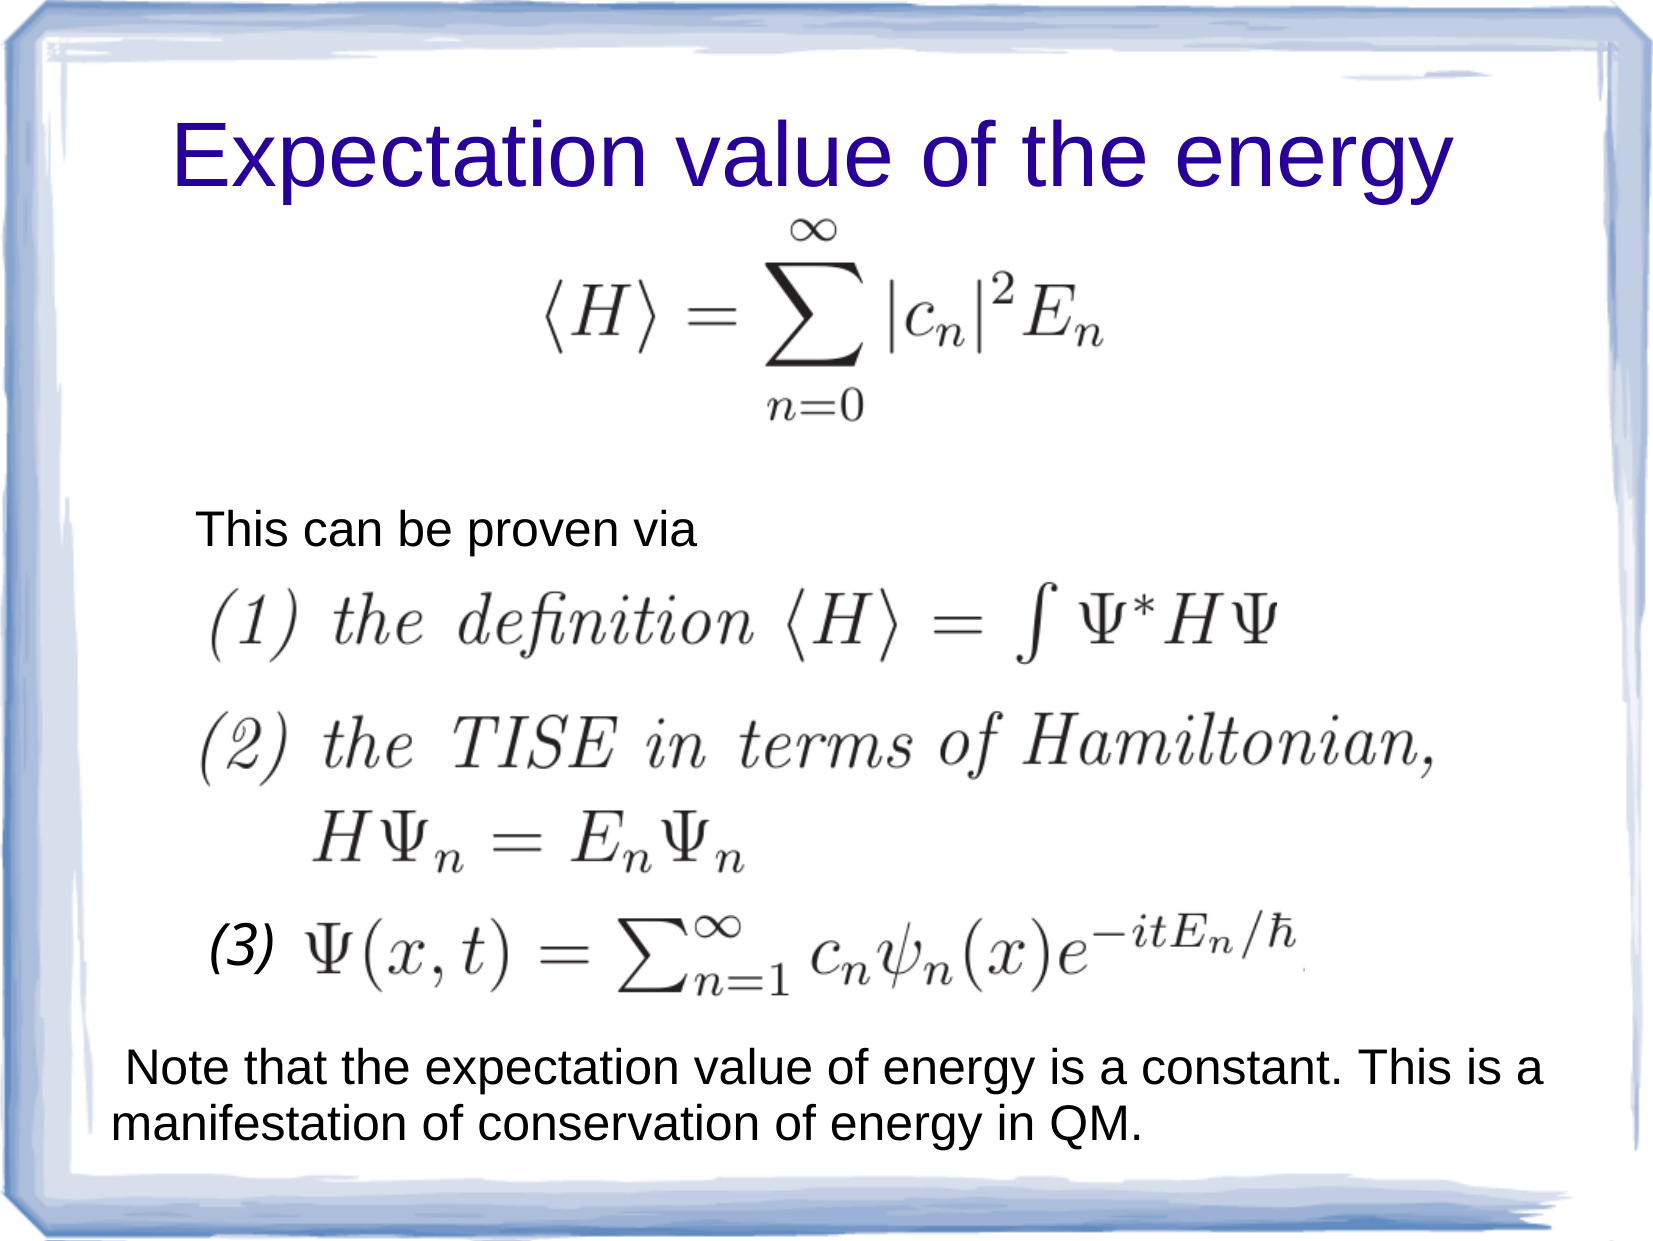

# Expectation value of the energy
This can be proven via
(3)
 Note that the expectation value of energy is a constant. This is a manifestation of conservation of energy in QM.